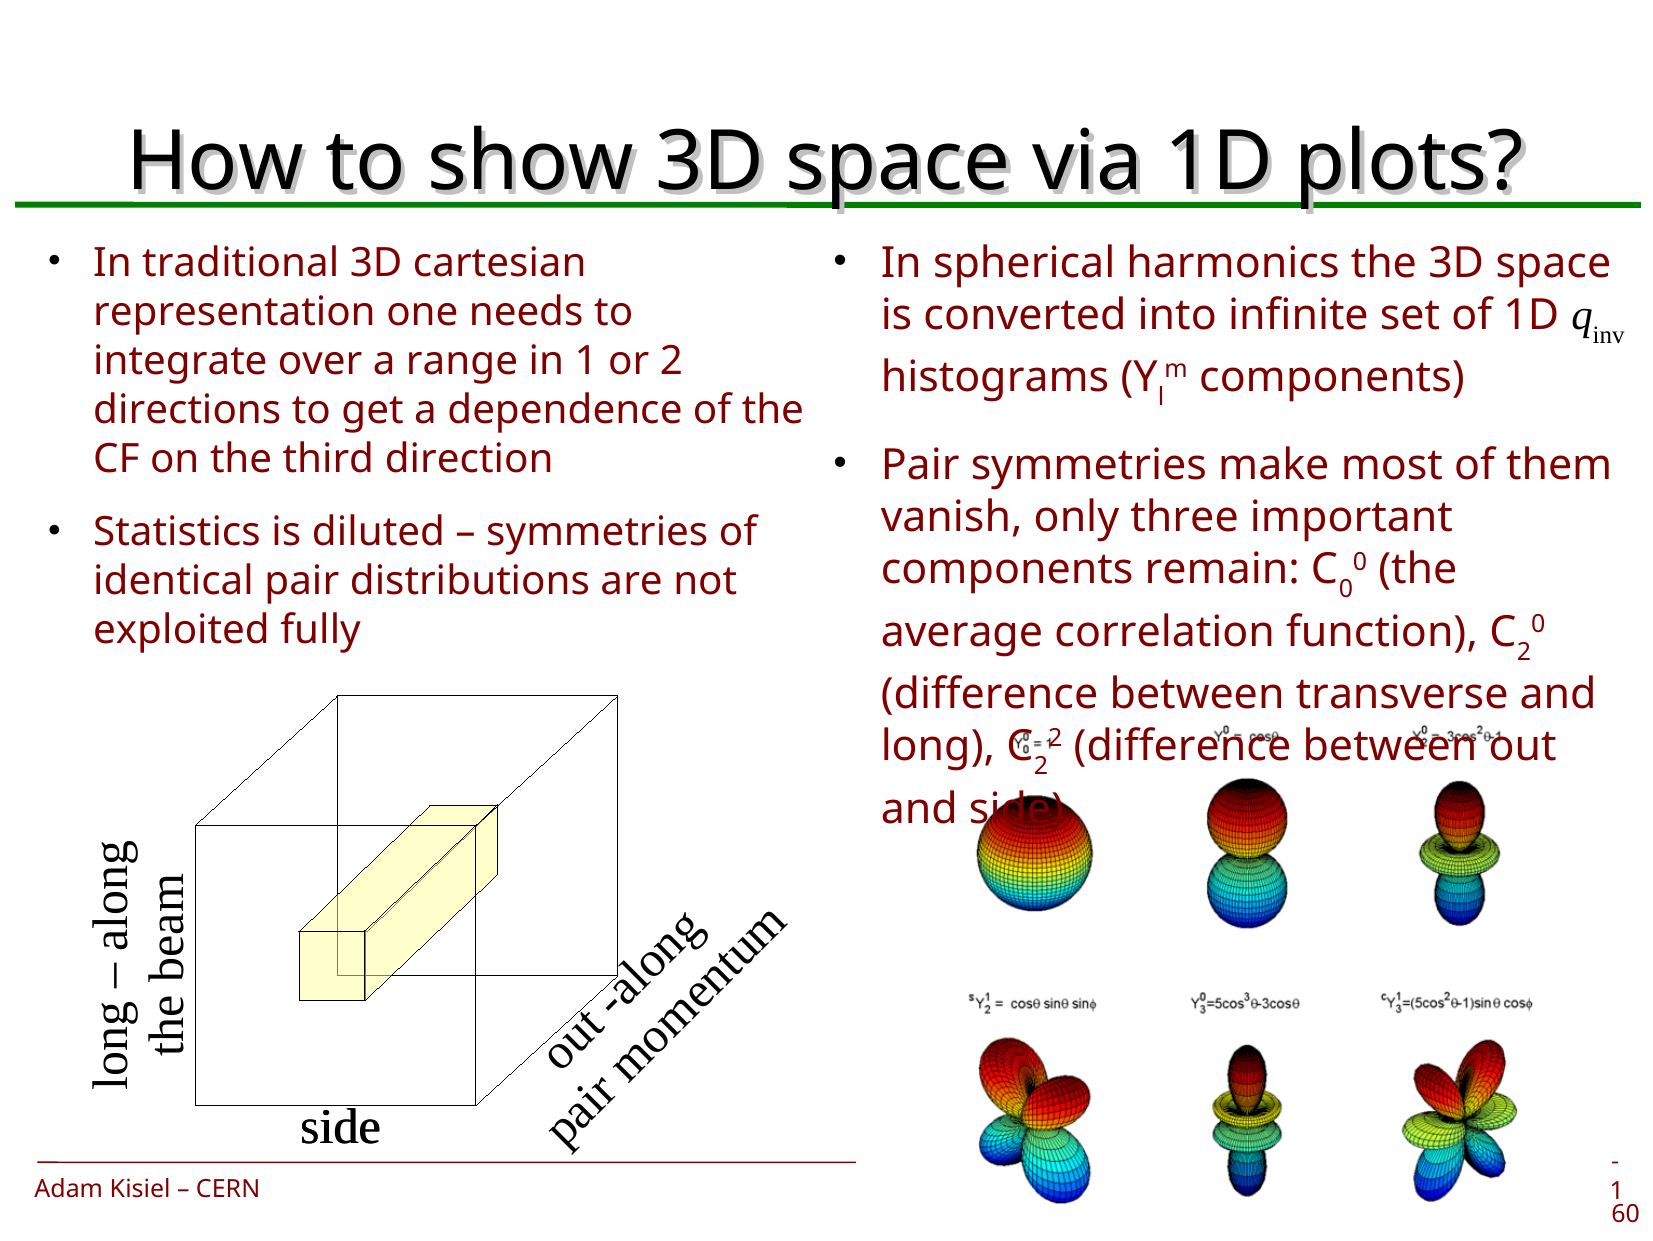

# How to show 3D space via 1D plots?
In spherical harmonics the 3D space is converted into infinite set of 1D qinv histograms (Ylm components)
Pair symmetries make most of them vanish, only three important components remain: C00 (the average correlation function), C20 (difference between transverse and long), C22 (difference between out and side)
In traditional 3D cartesian representation one needs to integrate over a range in 1 or 2 directions to get a dependence of the CF on the third direction
Statistics is diluted – symmetries of identical pair distributions are not exploited fully
long – along
the beam
out -along
pair momentum
side
side